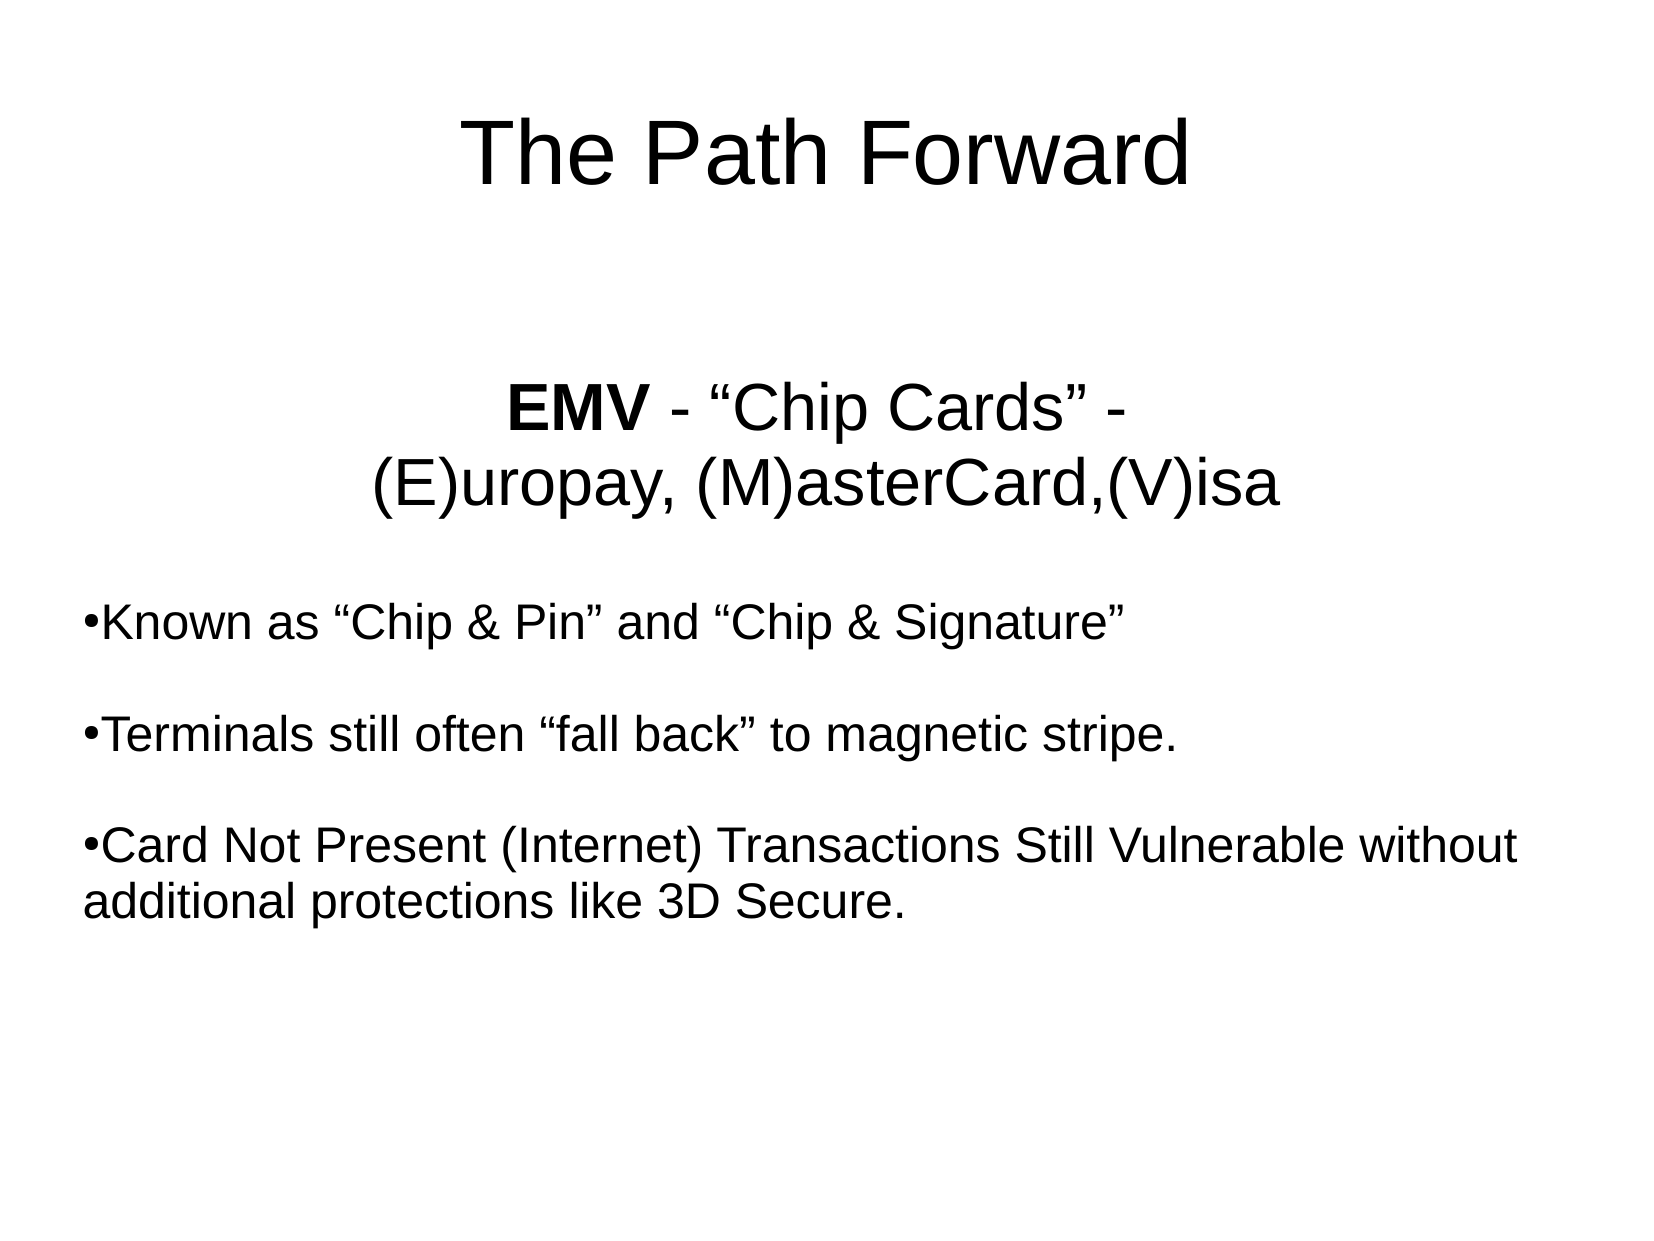

# The Path Forward
EMV - “Chip Cards” -
(E)uropay, (M)asterCard,(V)isa
Known as “Chip & Pin” and “Chip & Signature”
Terminals still often “fall back” to magnetic stripe.
Card Not Present (Internet) Transactions Still Vulnerable without additional protections like 3D Secure.